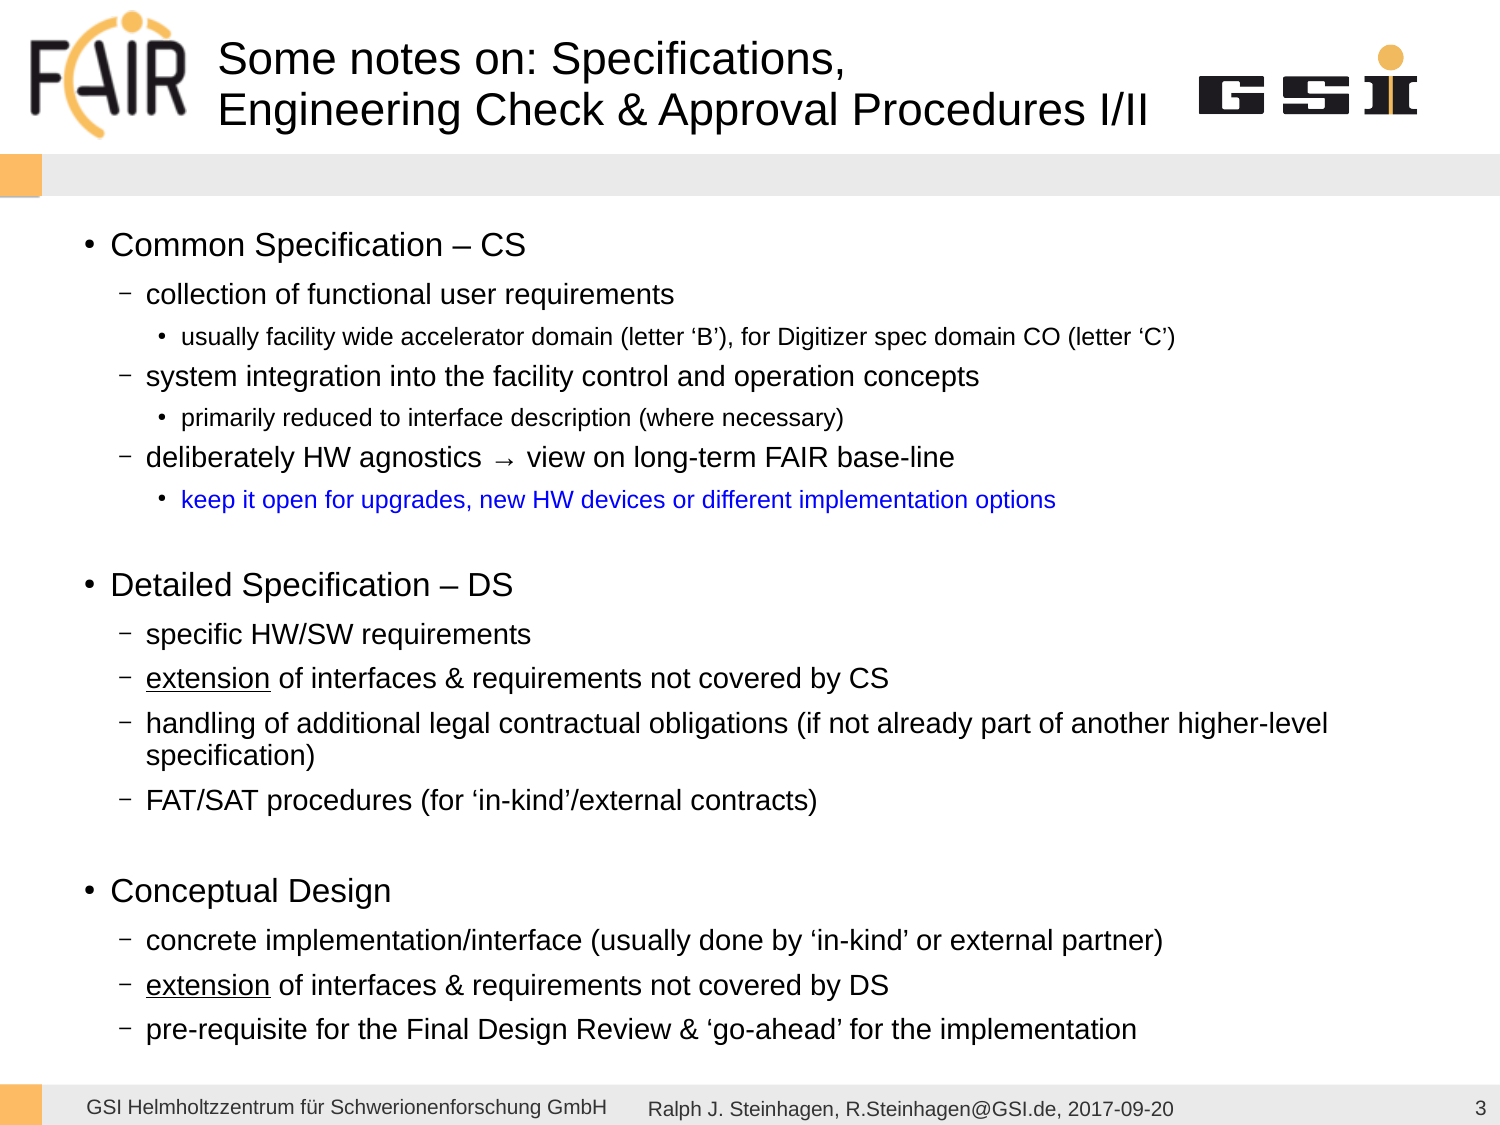

# Some notes on: Specifications, Engineering Check & Approval Procedures I/II
Common Specification – CS
collection of functional user requirements
usually facility wide accelerator domain (letter ‘B’), for Digitizer spec domain CO (letter ‘C’)
system integration into the facility control and operation concepts
primarily reduced to interface description (where necessary)
deliberately HW agnostics → view on long-term FAIR base-line
keep it open for upgrades, new HW devices or different implementation options
Detailed Specification – DS
specific HW/SW requirements
extension of interfaces & requirements not covered by CS
handling of additional legal contractual obligations (if not already part of another higher-level specification)
FAT/SAT procedures (for ‘in-kind’/external contracts)
Conceptual Design
concrete implementation/interface (usually done by ‘in-kind’ or external partner)
extension of interfaces & requirements not covered by DS
pre-requisite for the Final Design Review & ‘go-ahead’ for the implementation